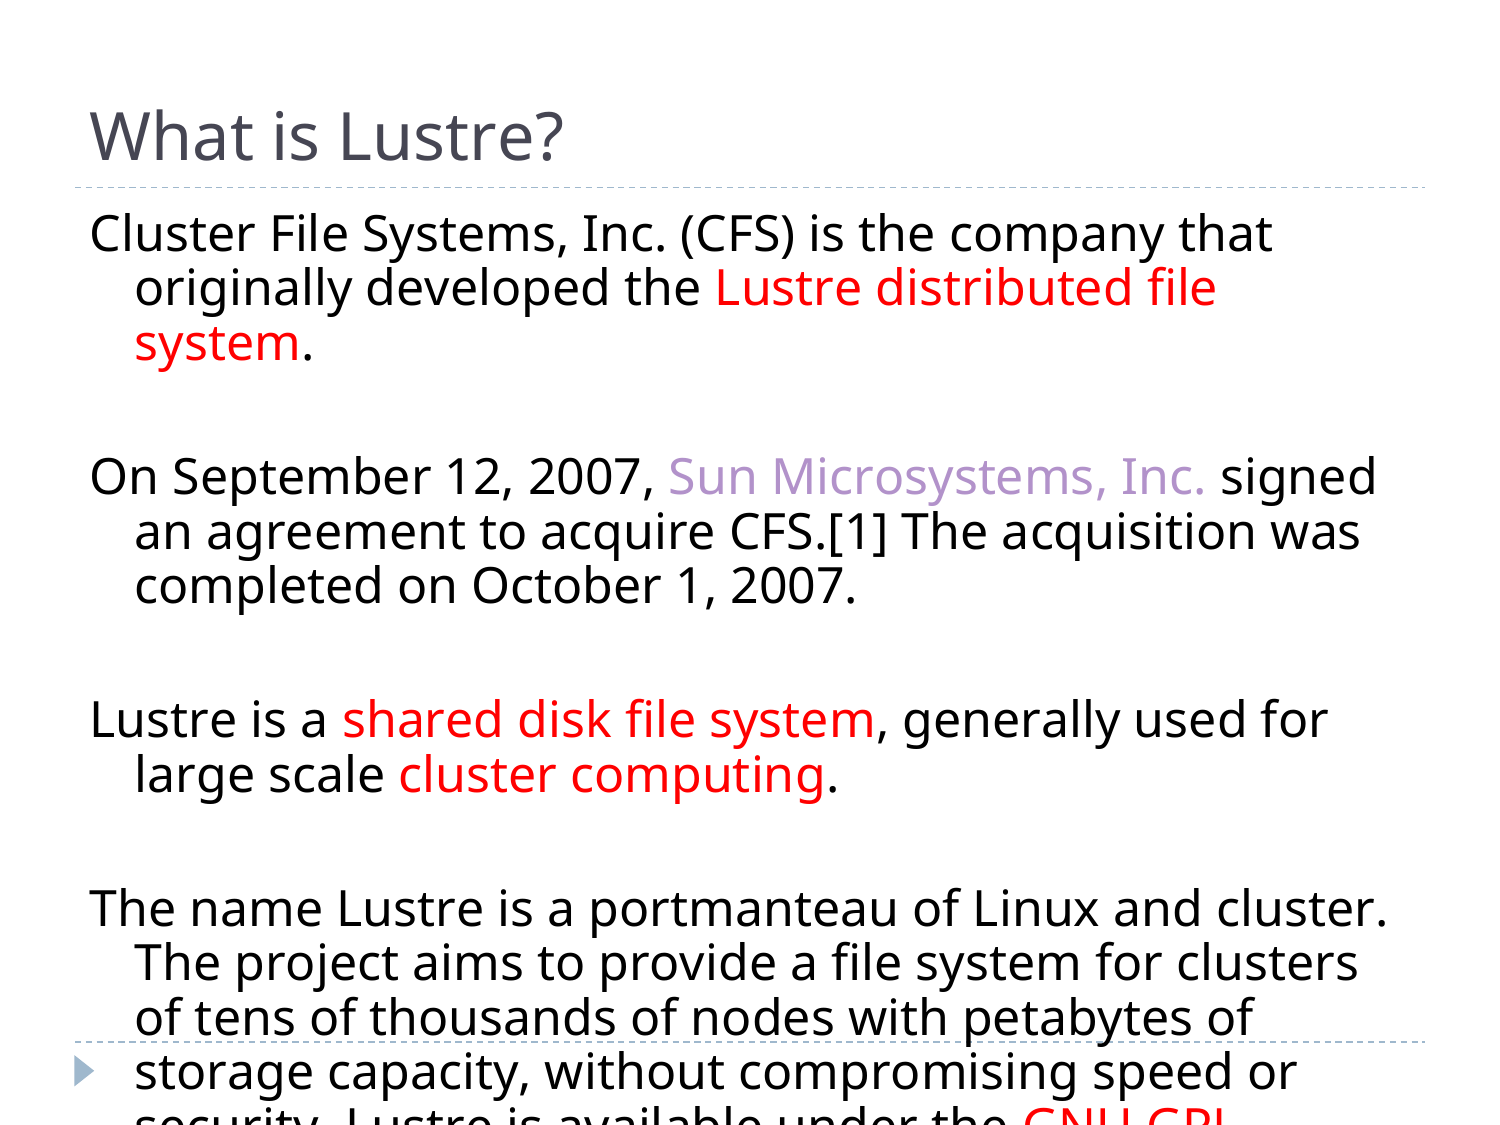

# What is Lustre?
Cluster File Systems, Inc. (CFS) is the company that originally developed the Lustre distributed file system.
On September 12, 2007, Sun Microsystems, Inc. signed an agreement to acquire CFS.[1] The acquisition was completed on October 1, 2007.
Lustre is a shared disk file system, generally used for large scale cluster computing.
The name Lustre is a portmanteau of Linux and cluster. The project aims to provide a file system for clusters of tens of thousands of nodes with petabytes of storage capacity, without compromising speed or security. Lustre is available under the GNU GPL.